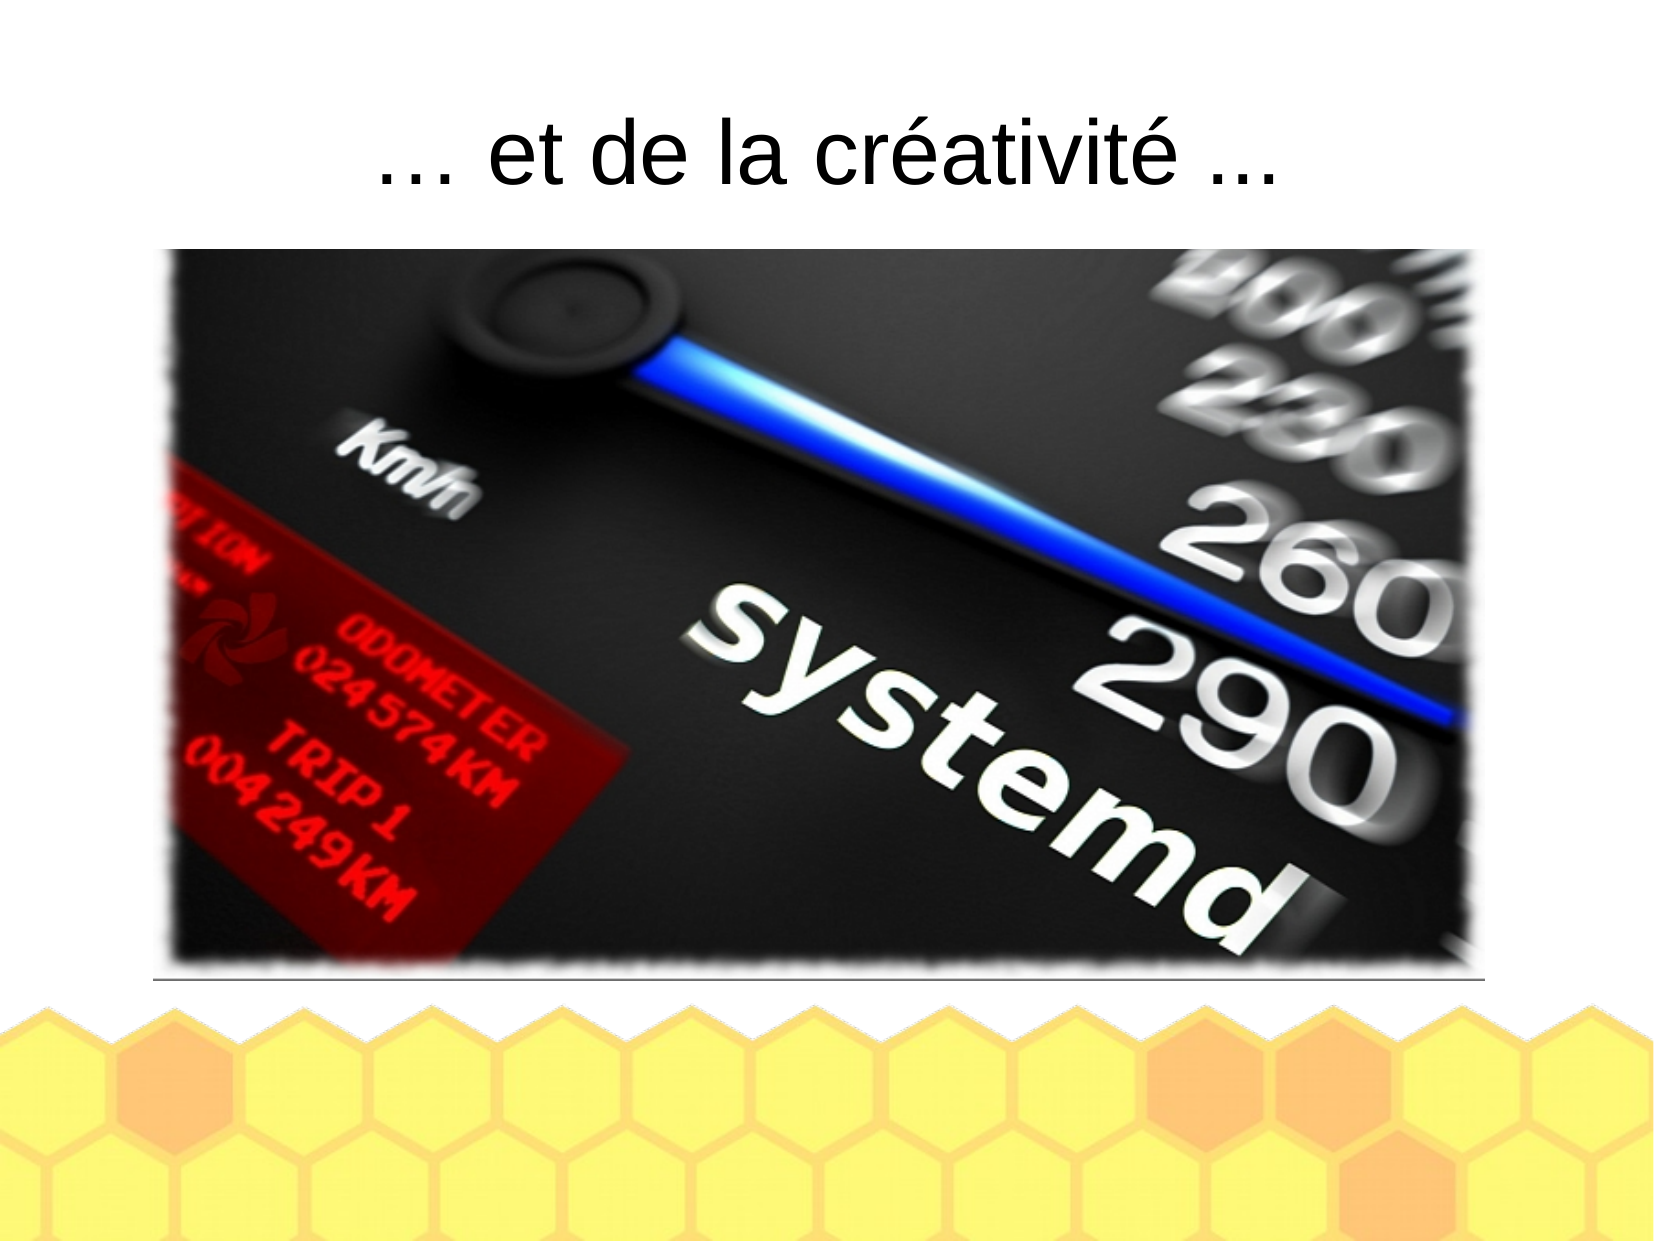

# … et de la créativité ...